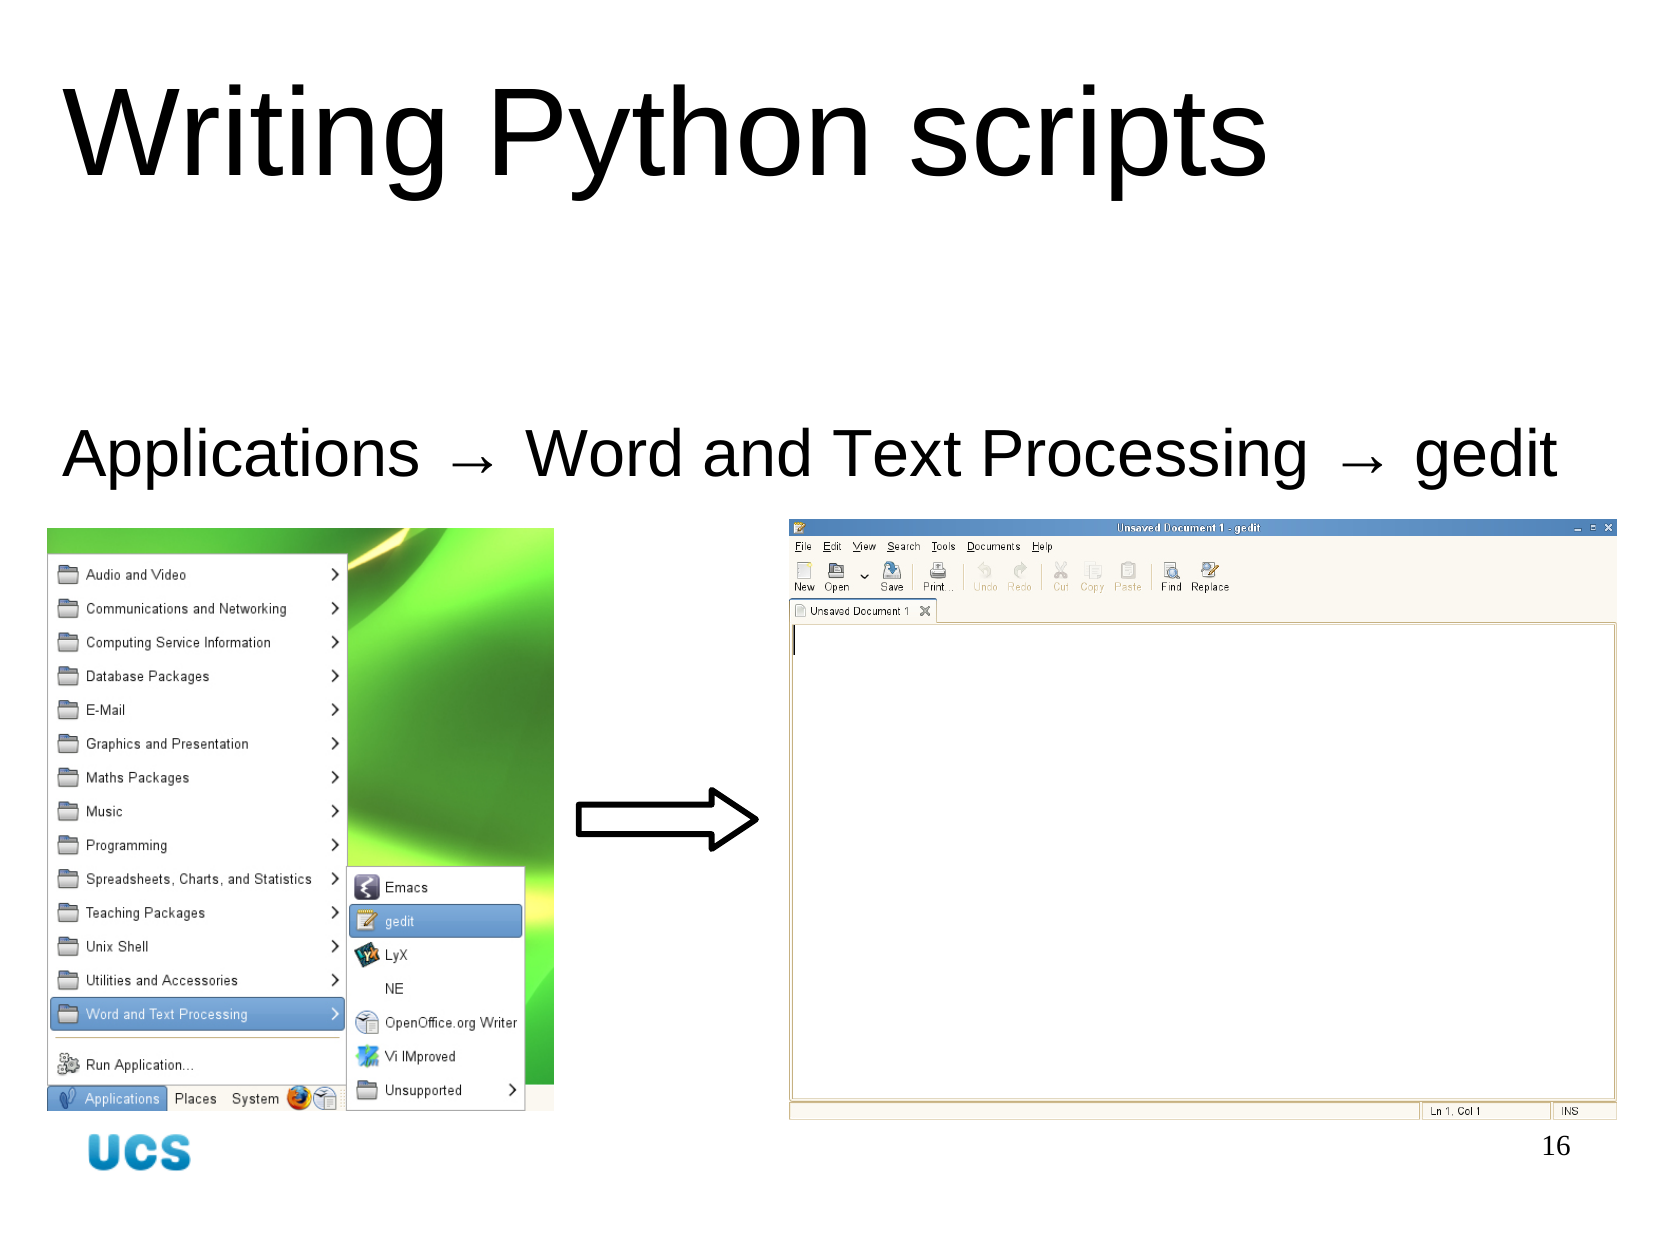

Writing Python scripts
Applications → Word and Text Processing → gedit
16